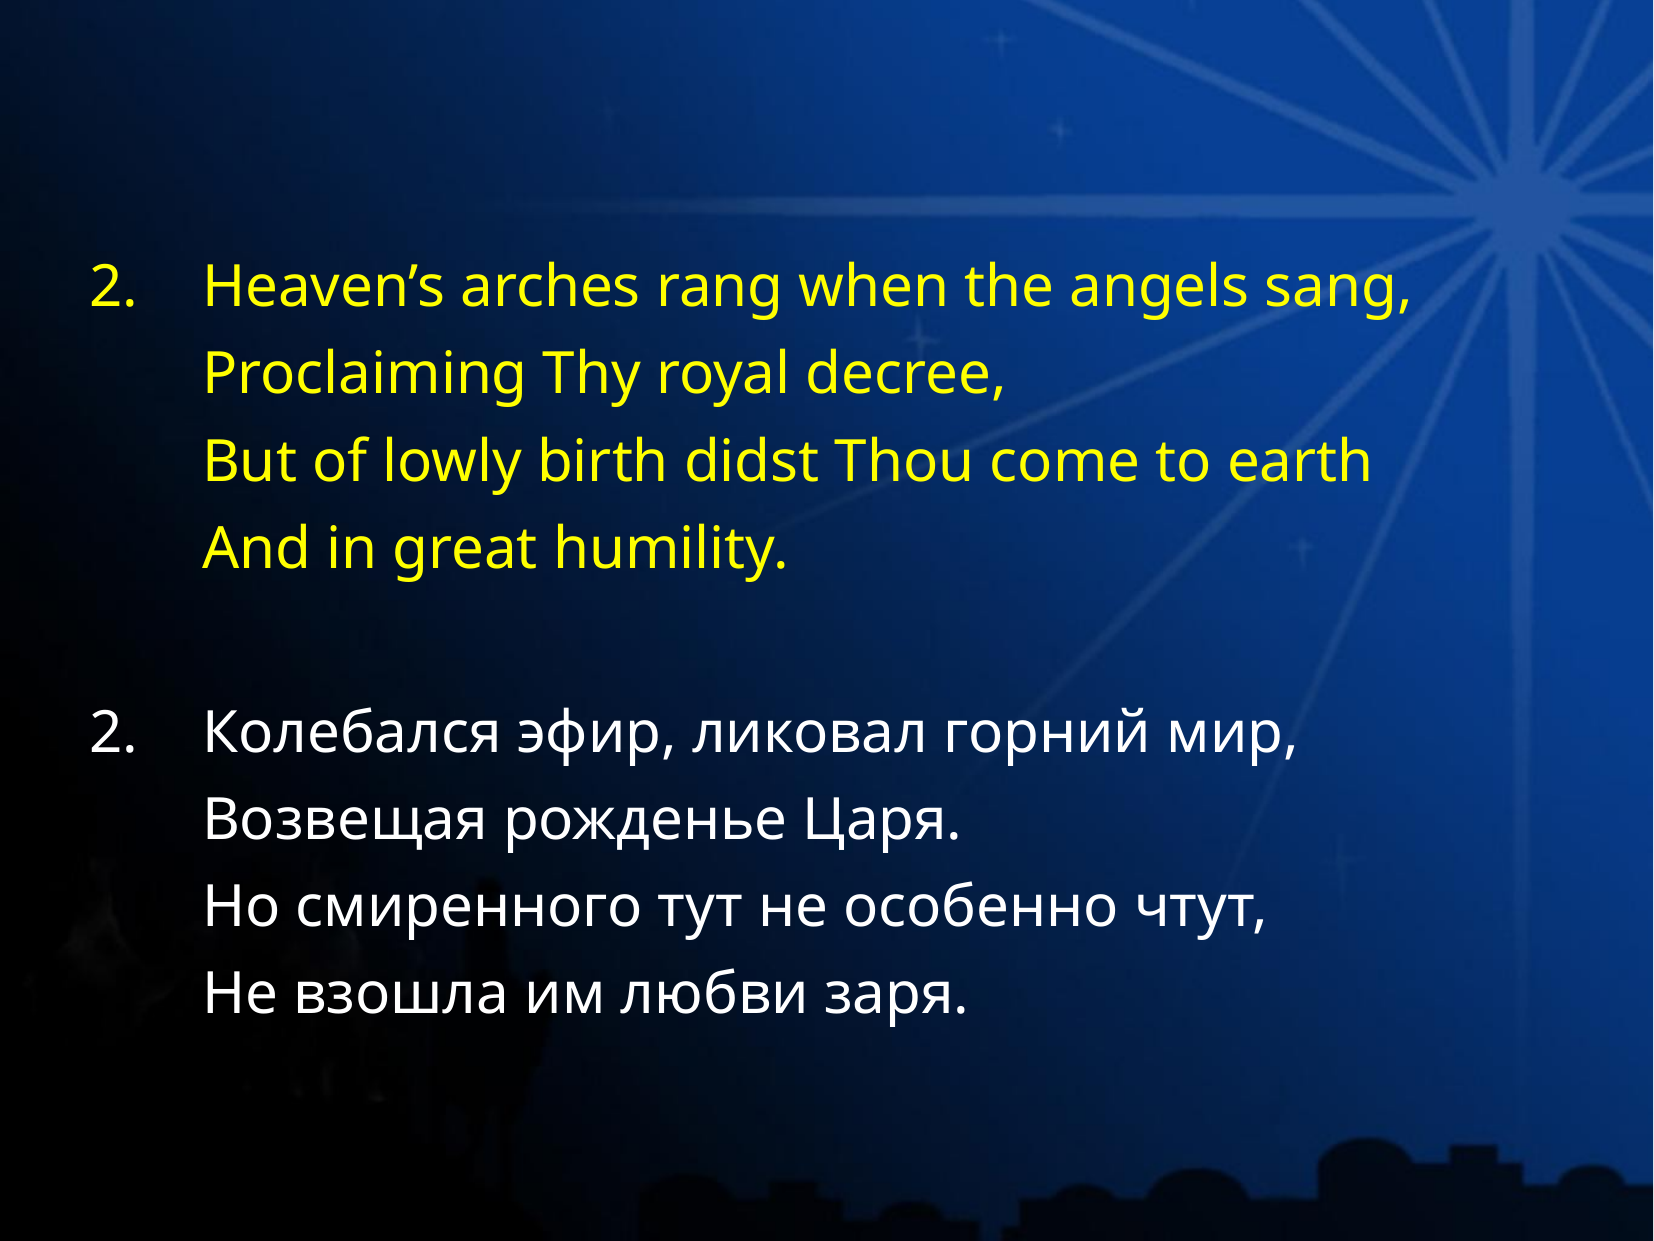

2.	Heaven’s arches rang when the angels sang,
	Proclaiming Thy royal decree,
	But of lowly birth didst Thou come to earth
	And in great humility.
2.	Колебался эфир, ликовал горний мир,
	Возвещая рожденье Царя.
	Но смиренного тут не особенно чтут,
	Не взошла им любви заря.